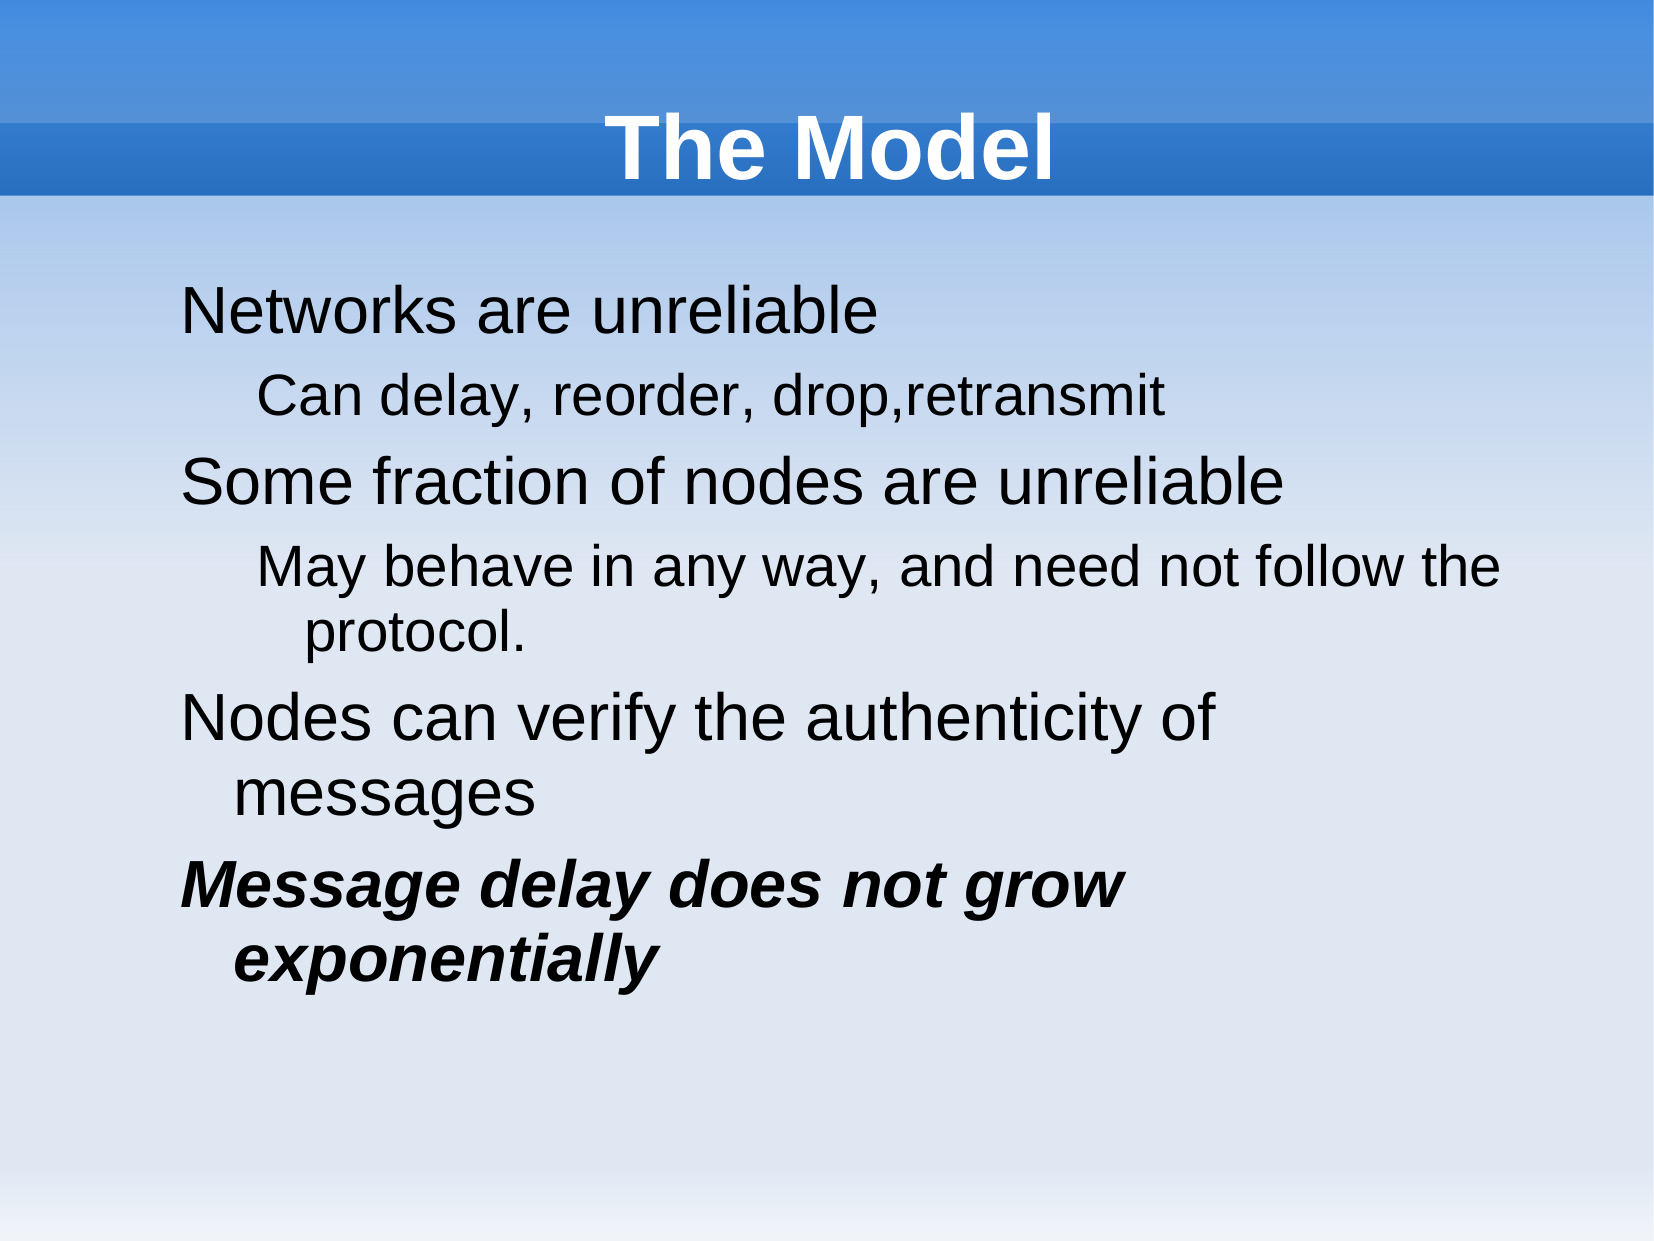

# The Model
Networks are unreliable
Can delay, reorder, drop,retransmit
Some fraction of nodes are unreliable
May behave in any way, and need not follow the protocol.
Nodes can verify the authenticity of messages
Message delay does not grow exponentially